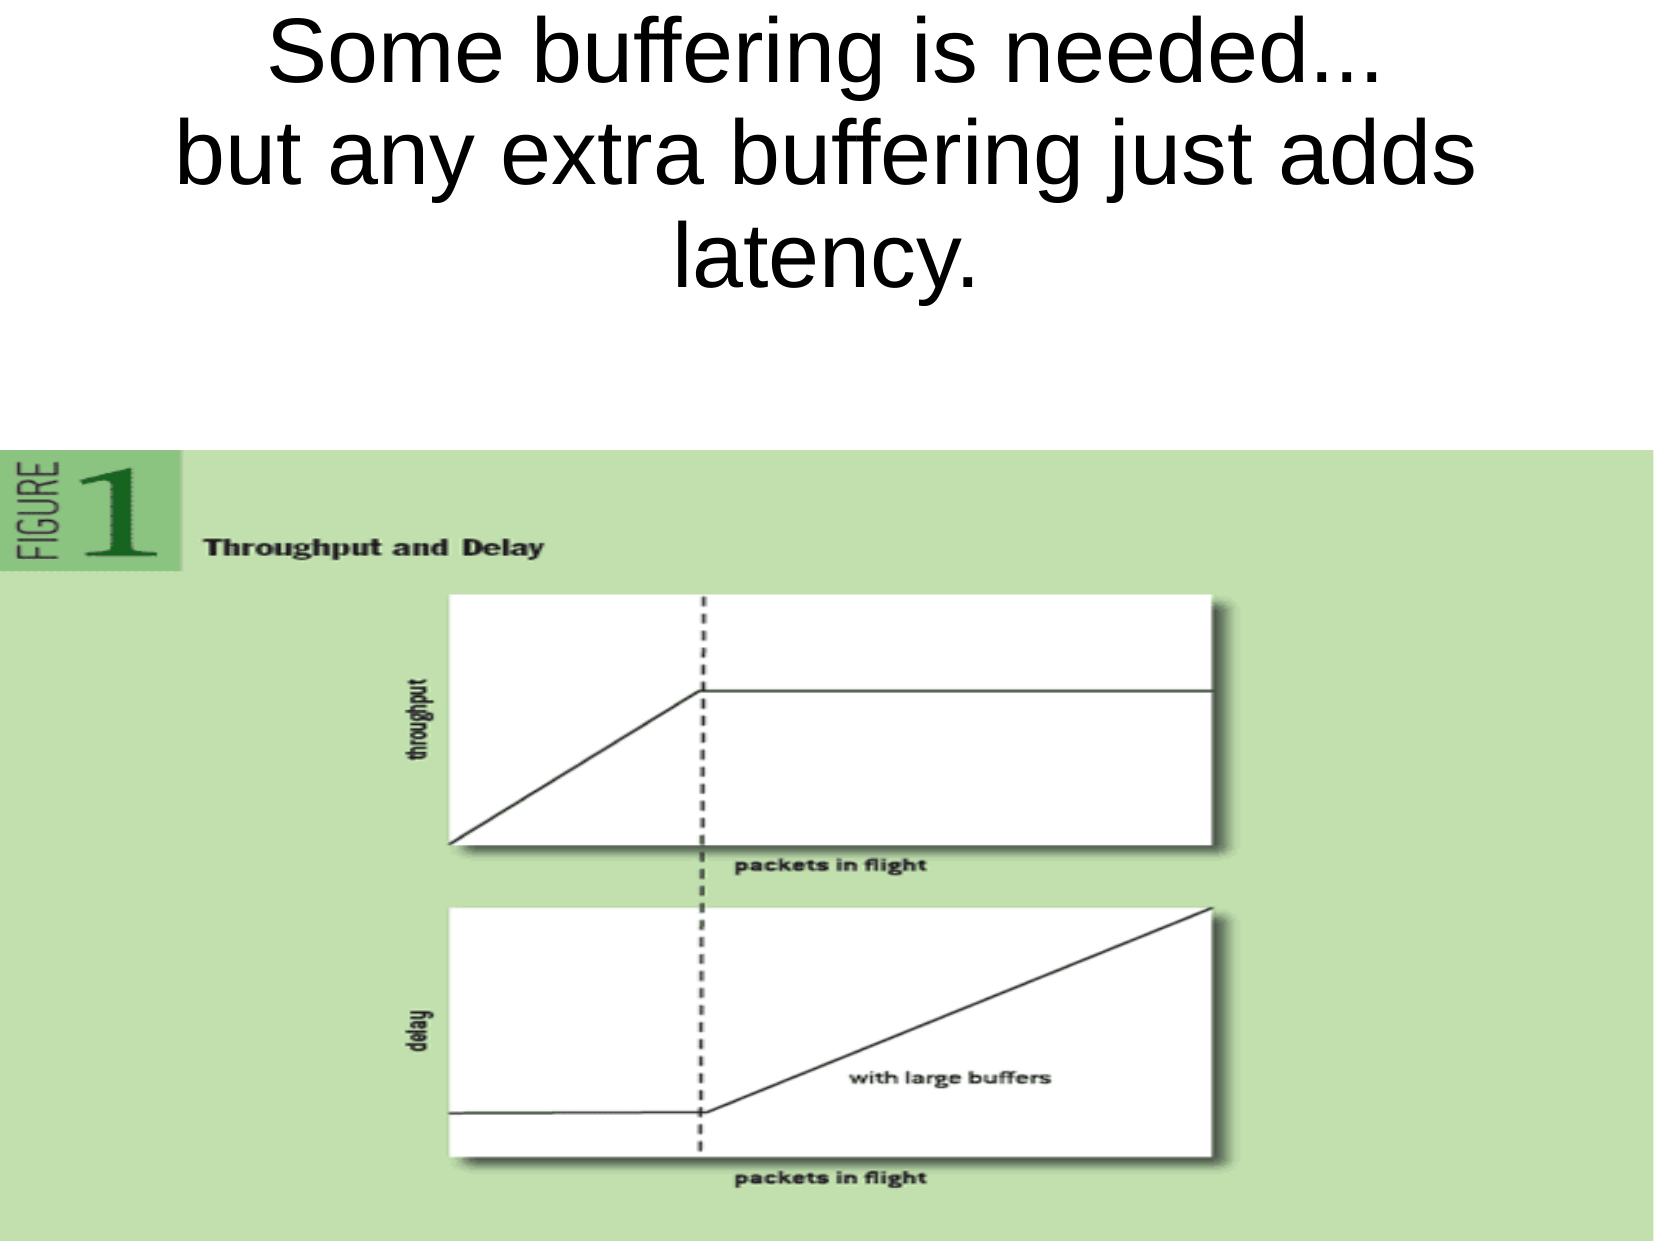

# Some buffering is needed... but any extra buffering just adds latency.